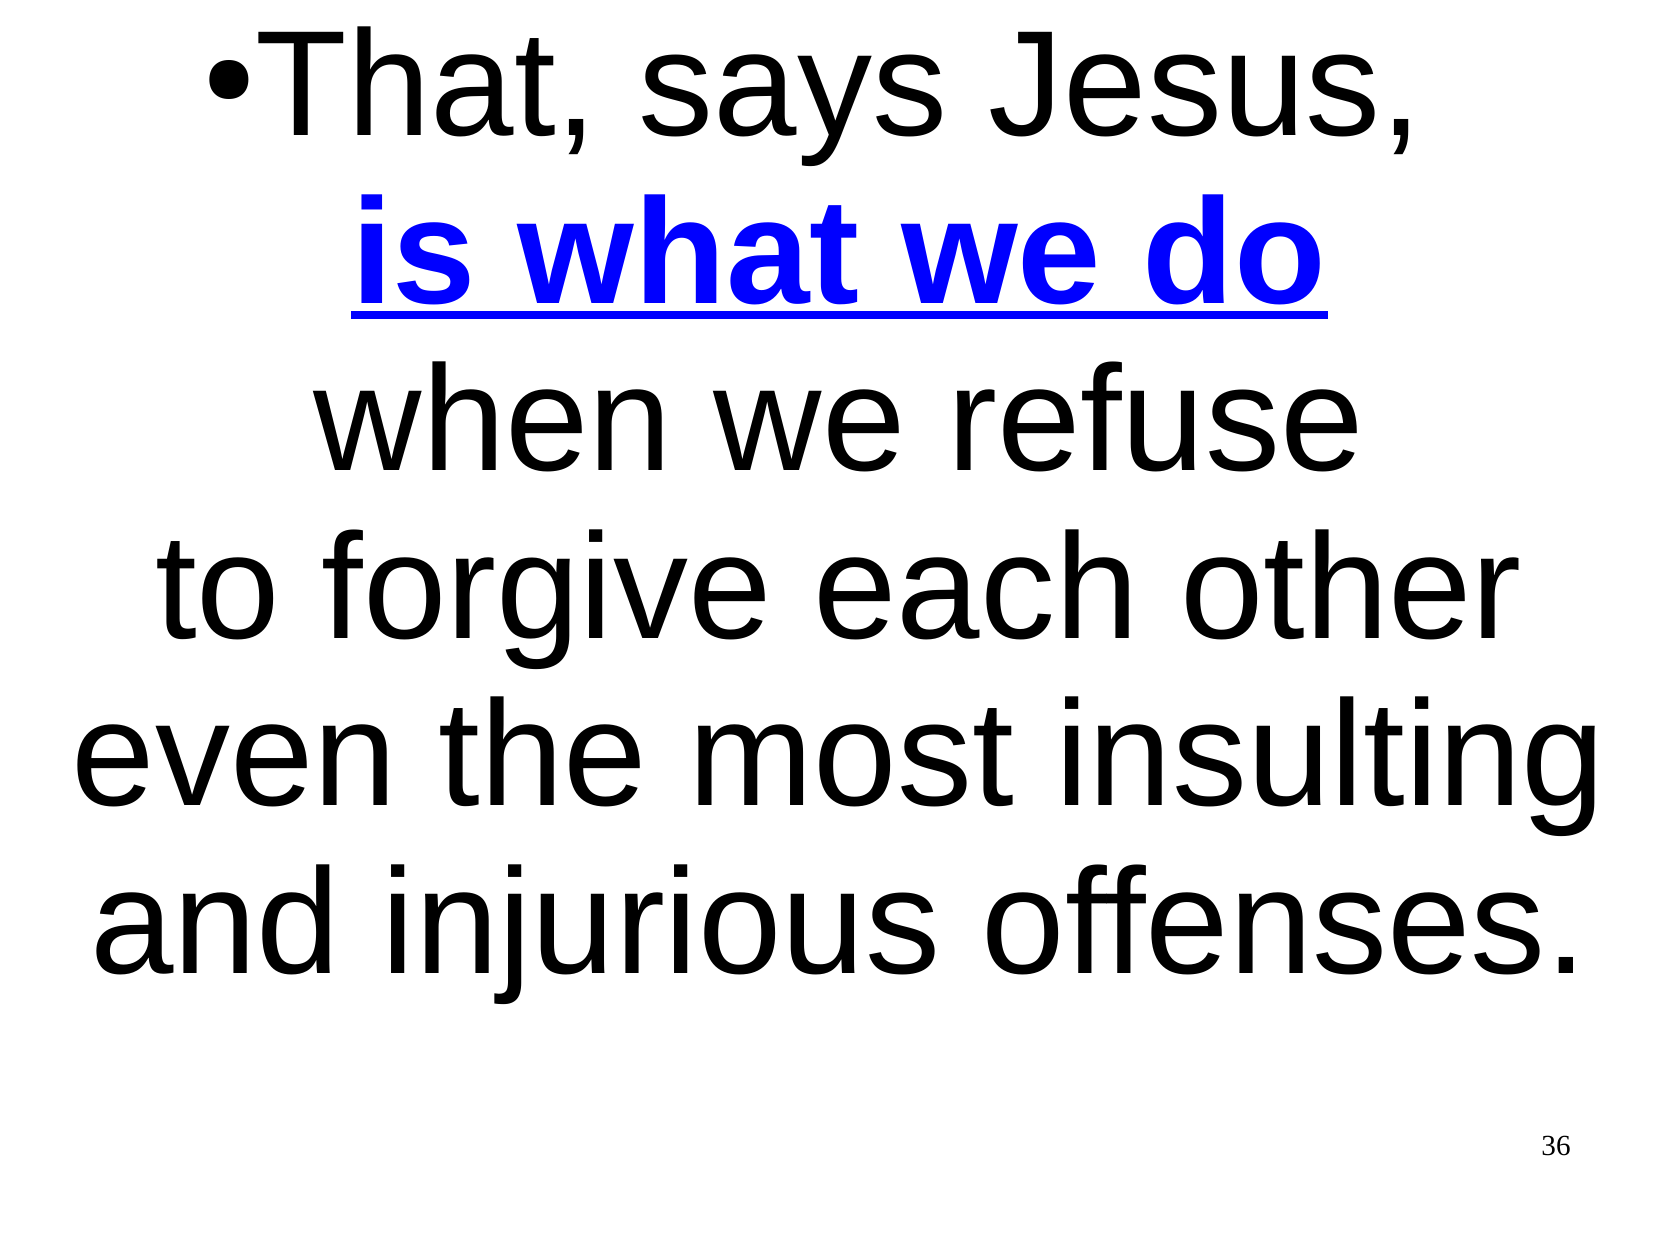

# That, says Jesus, is what we do when we refuse to forgive each other even the most insulting and injurious offenses.
36